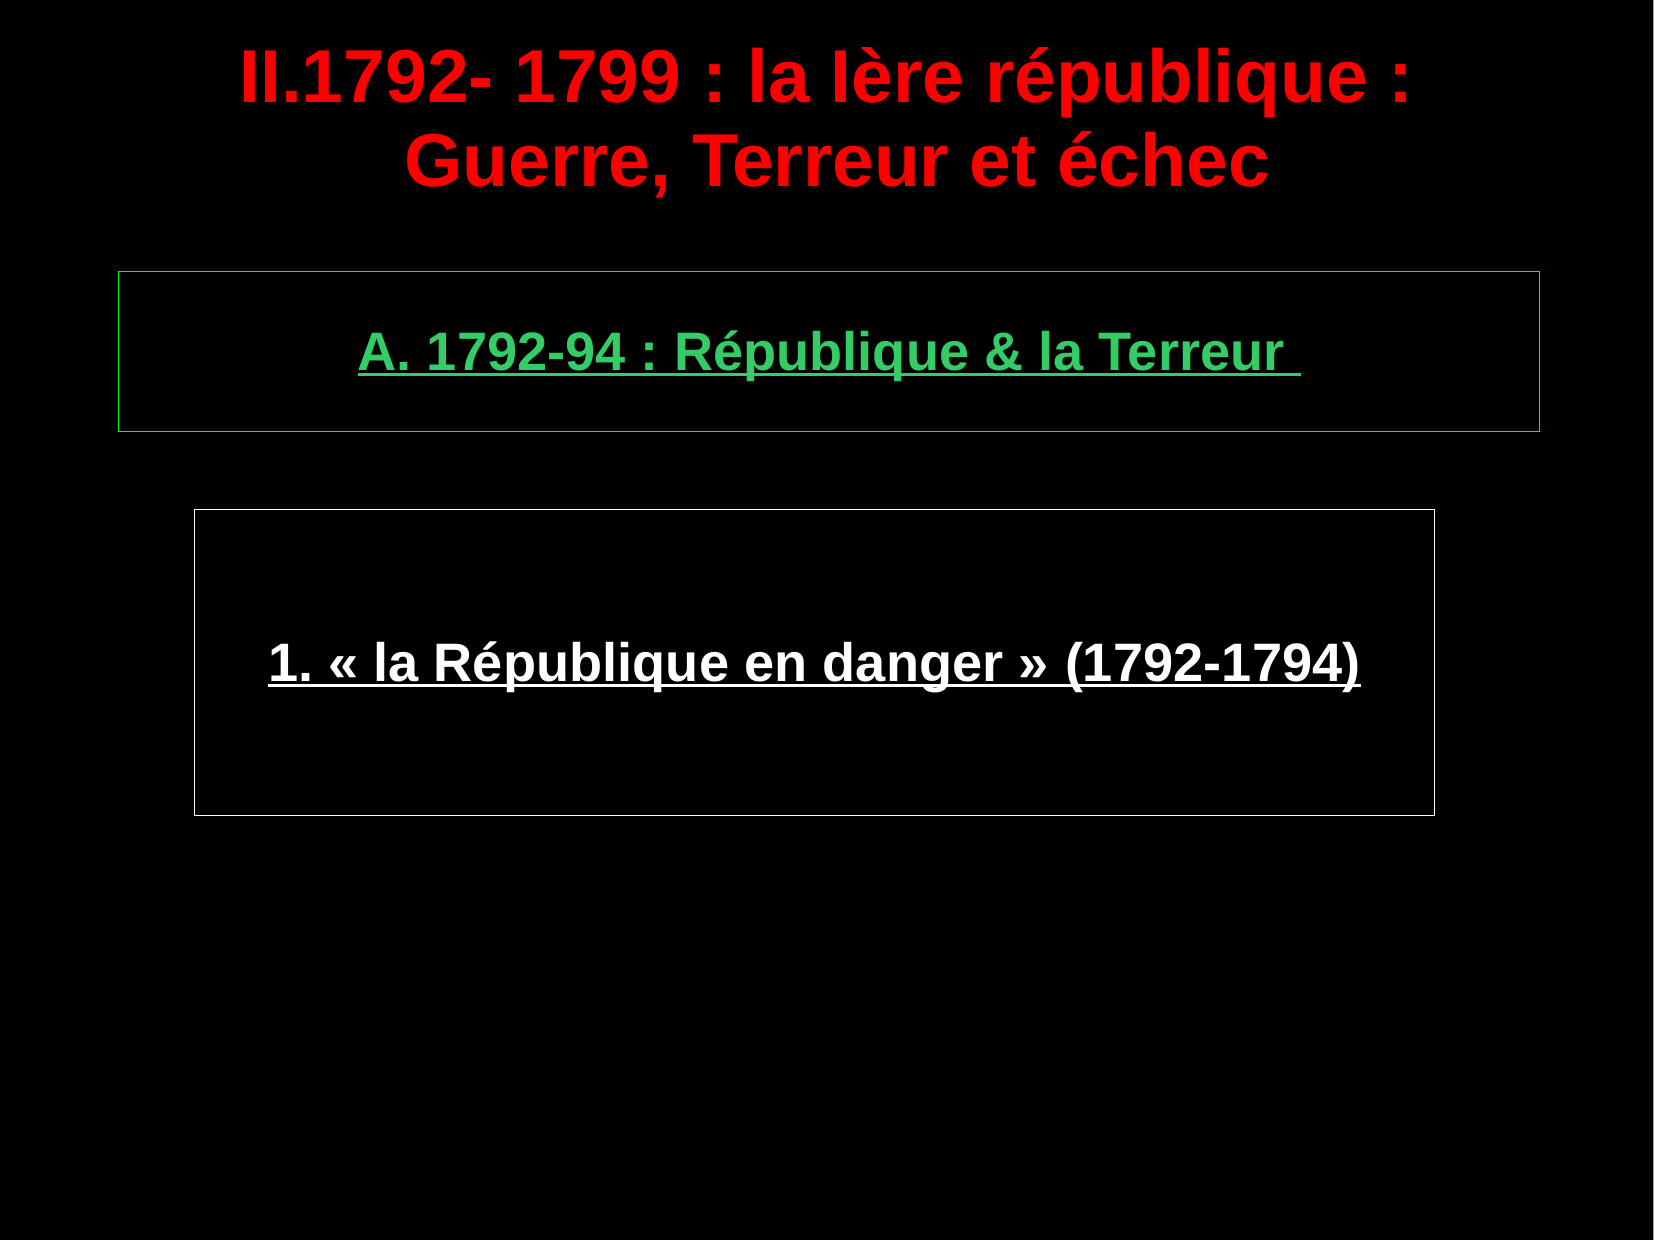

II.1792- 1799 : la Ière république :
Guerre, Terreur et échec
A. 1792-94 : République & la Terreur
1. « la République en danger » (1792-1794)